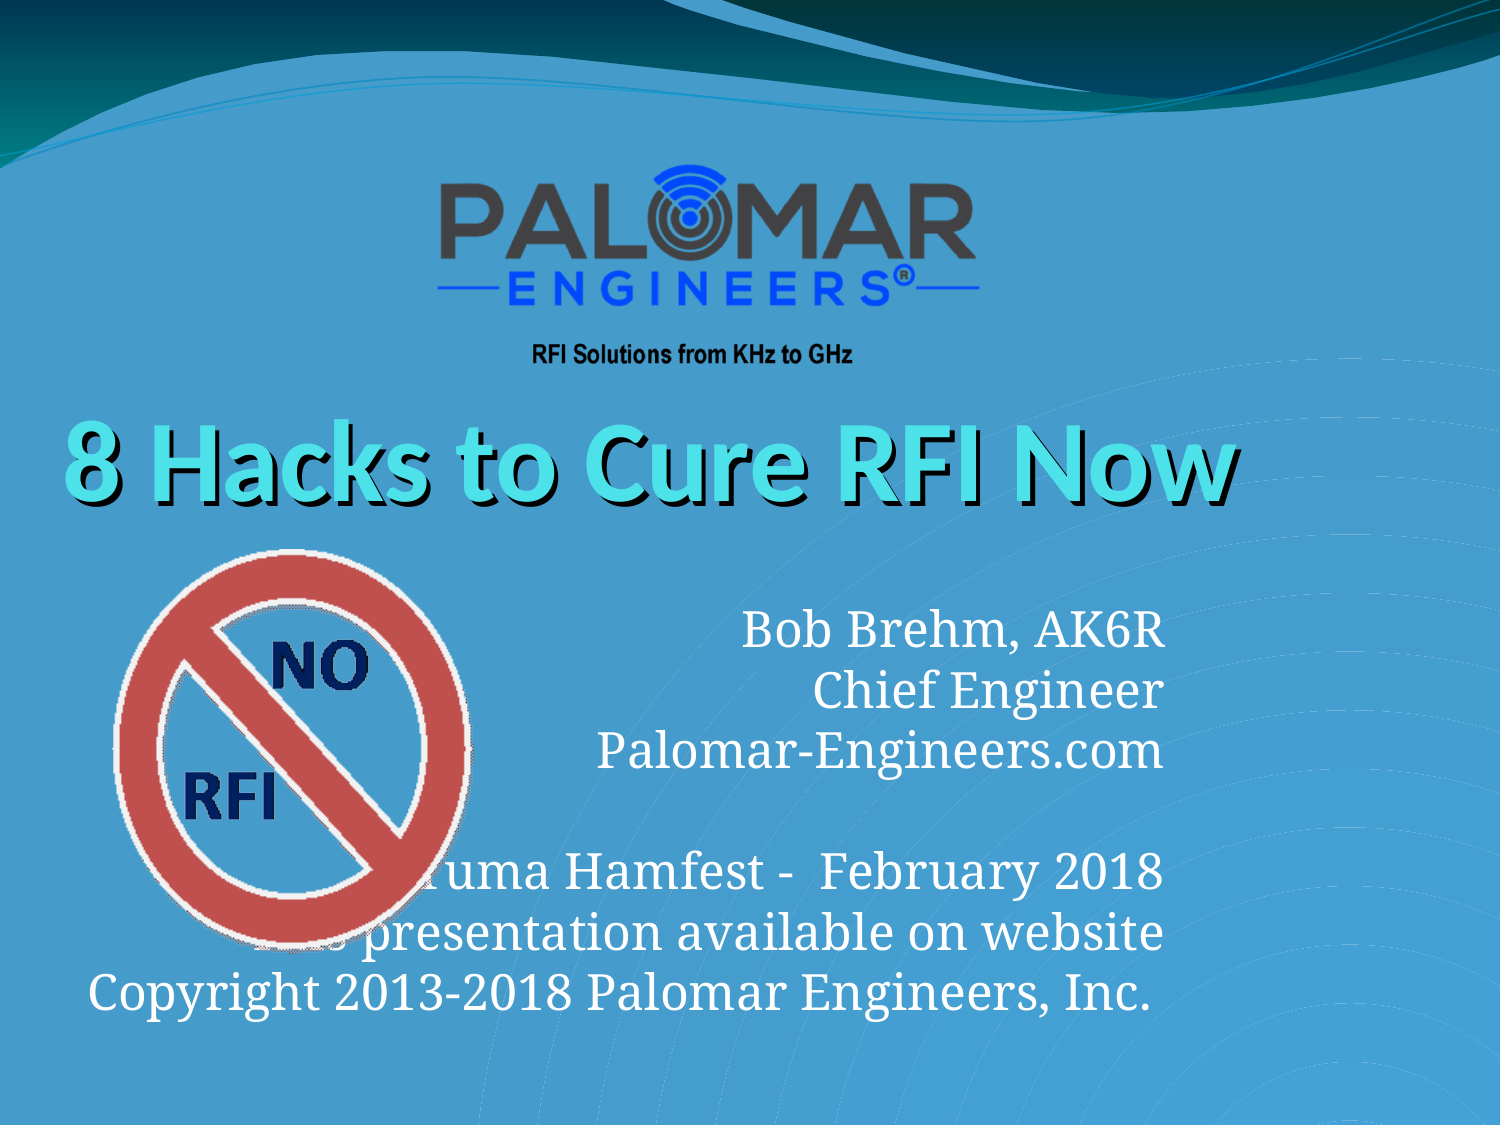

# 8 Hacks to Cure RFI Now
Bob Brehm, AK6R
Chief Engineer
Palomar-Engineers.com
Yuma Hamfest - February 2018
This presentation available on website
Copyright 2013-2018 Palomar Engineers, Inc.